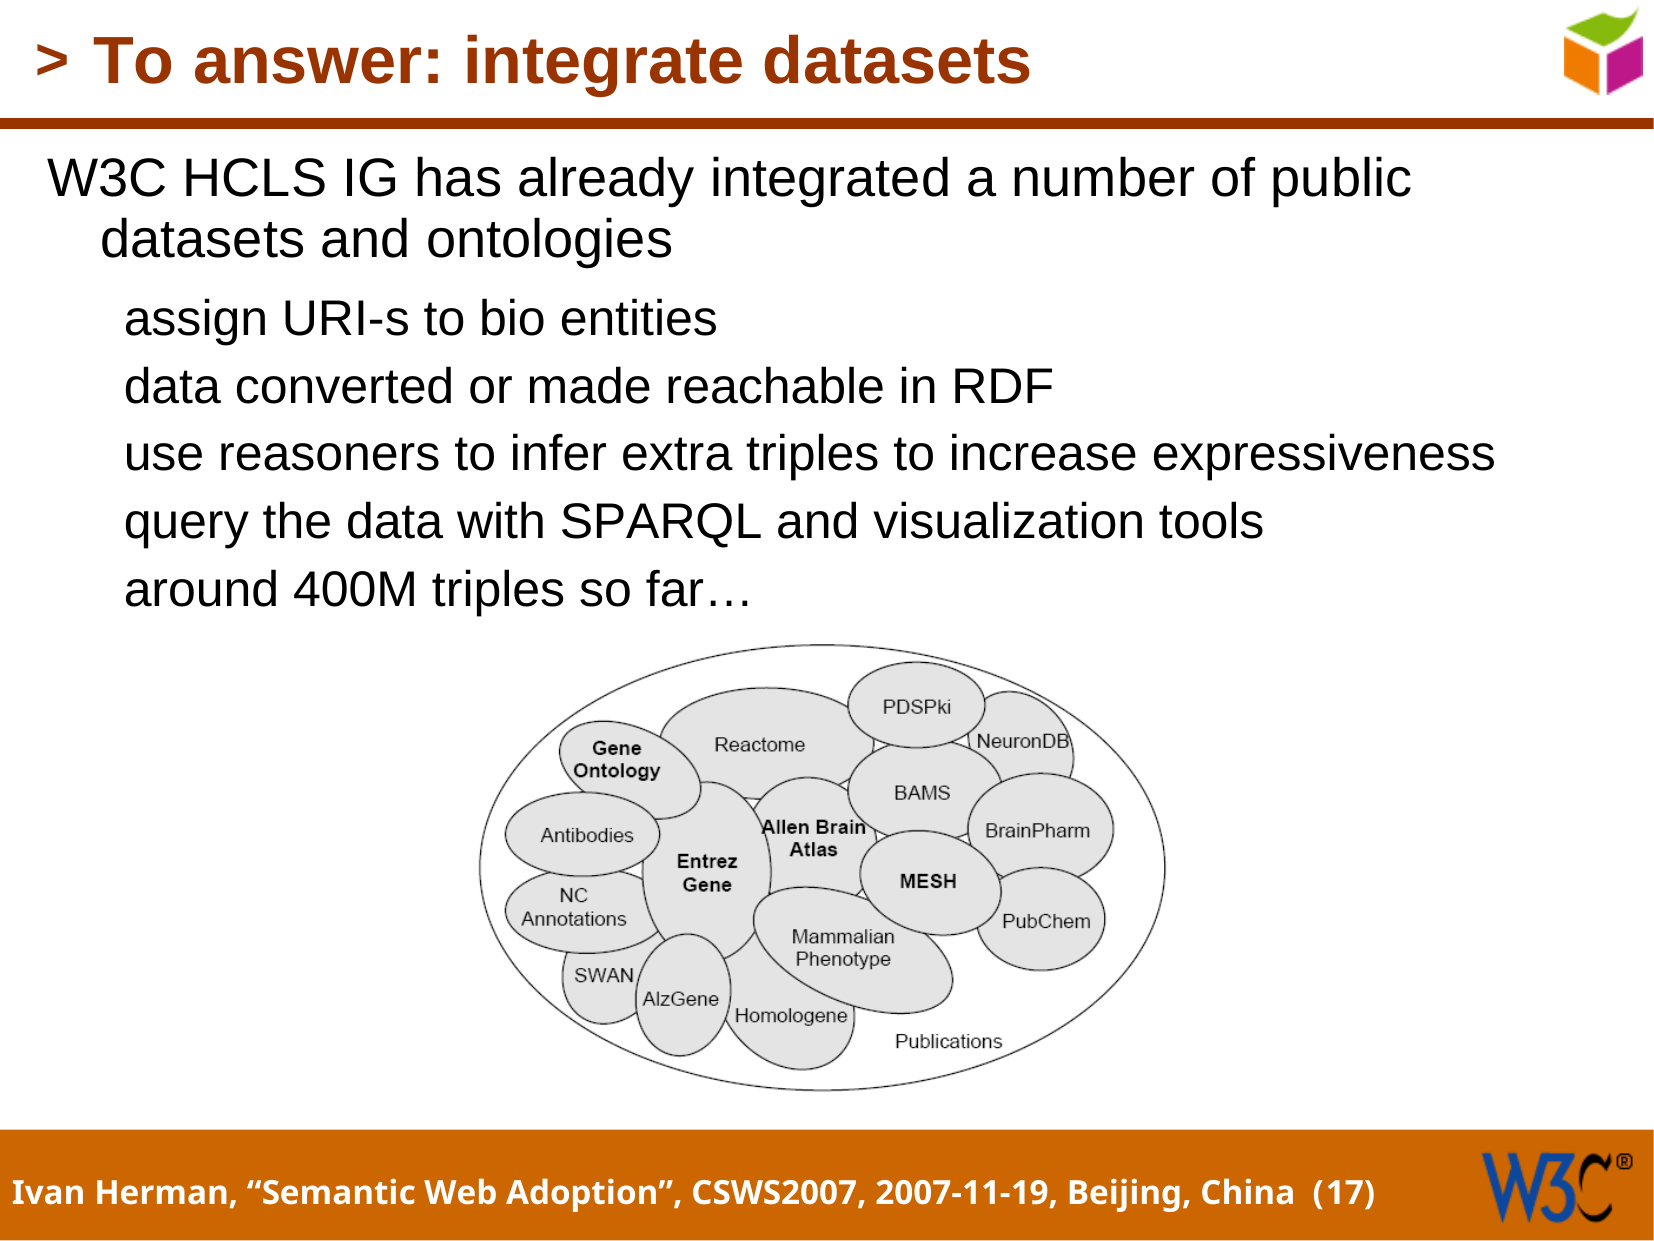

# To answer: integrate datasets
W3C HCLS IG has already integrated a number of public datasets and ontologies
assign URI-s to bio entities
data converted or made reachable in RDF
use reasoners to infer extra triples to increase expressiveness
query the data with SPARQL and visualization tools
around 400M triples so far…